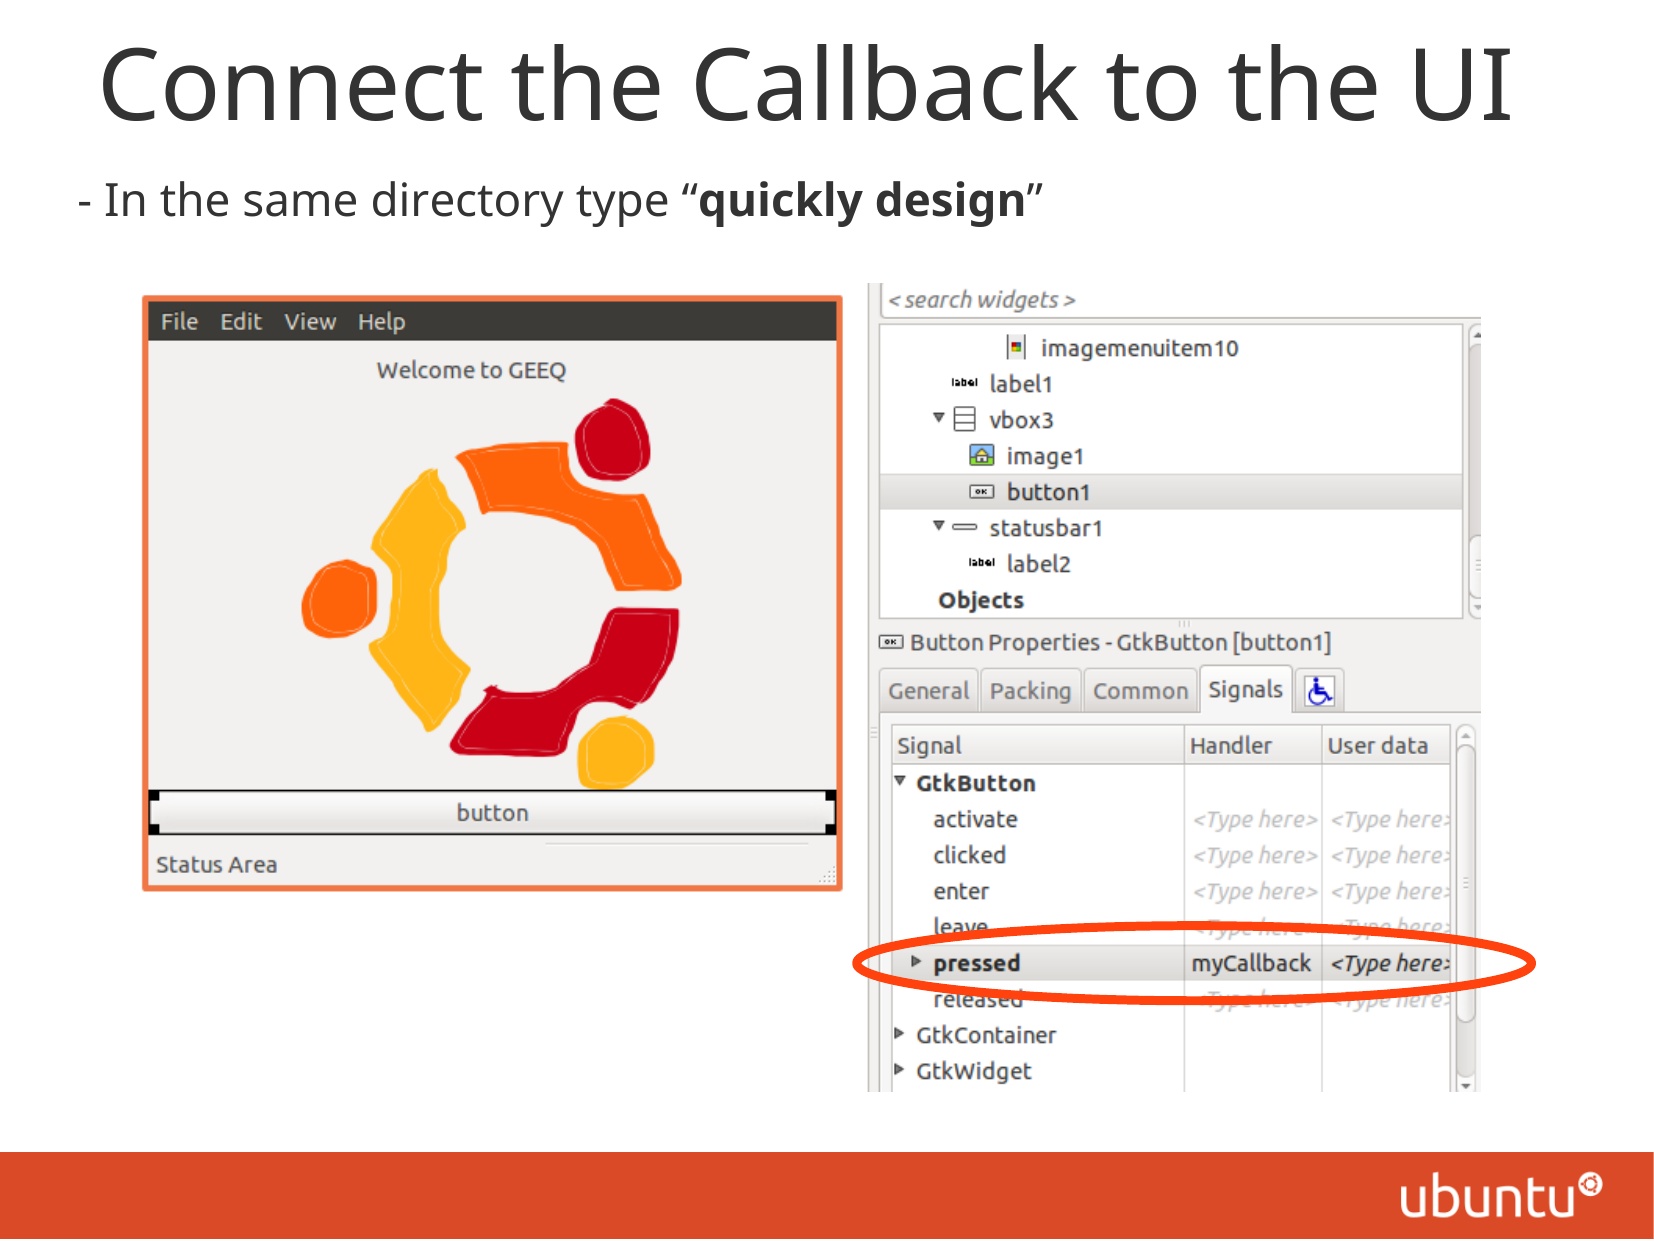

# Connect the Callback to the UI
- In the same directory type “quickly design”